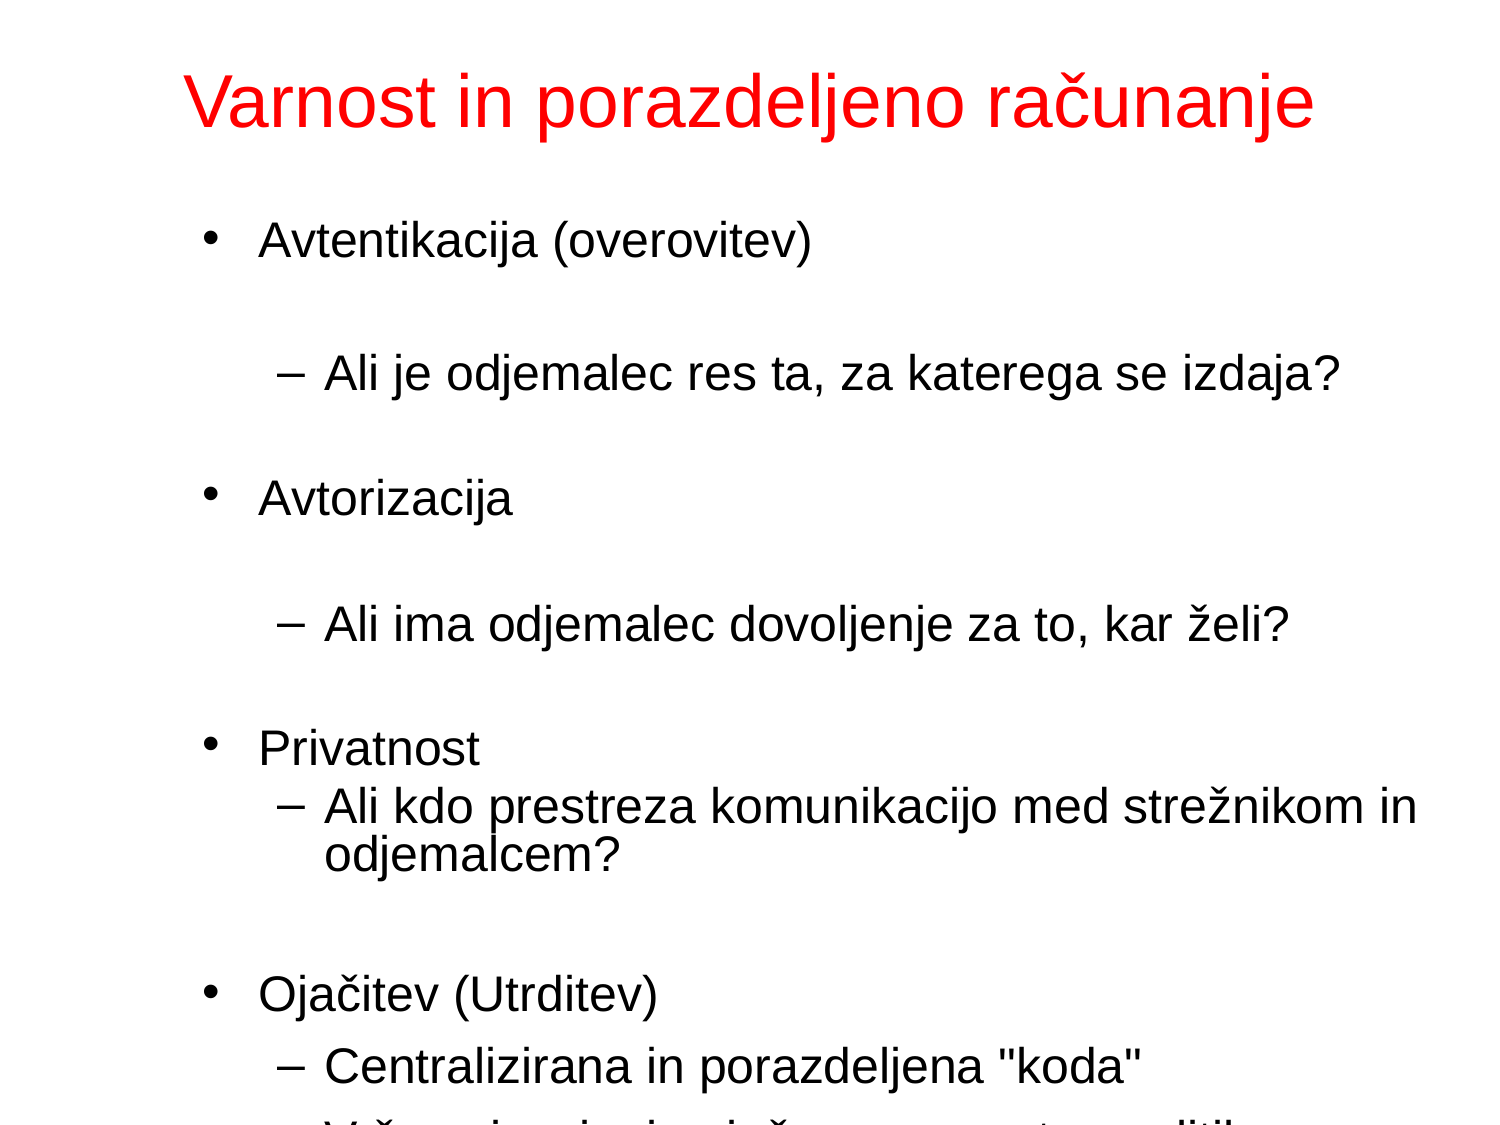

# Varnost in porazdeljeno računanje
Avtentikacija (overovitev)
Ali je odjemalec res ta, za katerega se izdaja?
Avtorizacija
Ali ima odjemalec dovoljenje za to, kar želi?
Privatnost
Ali kdo prestreza komunikacijo med strežnikom in odjemalcem?
Ojačitev (Utrditev)
Centralizirana in porazdeljena "koda"
V času izvajanja ojačana varnostna politika